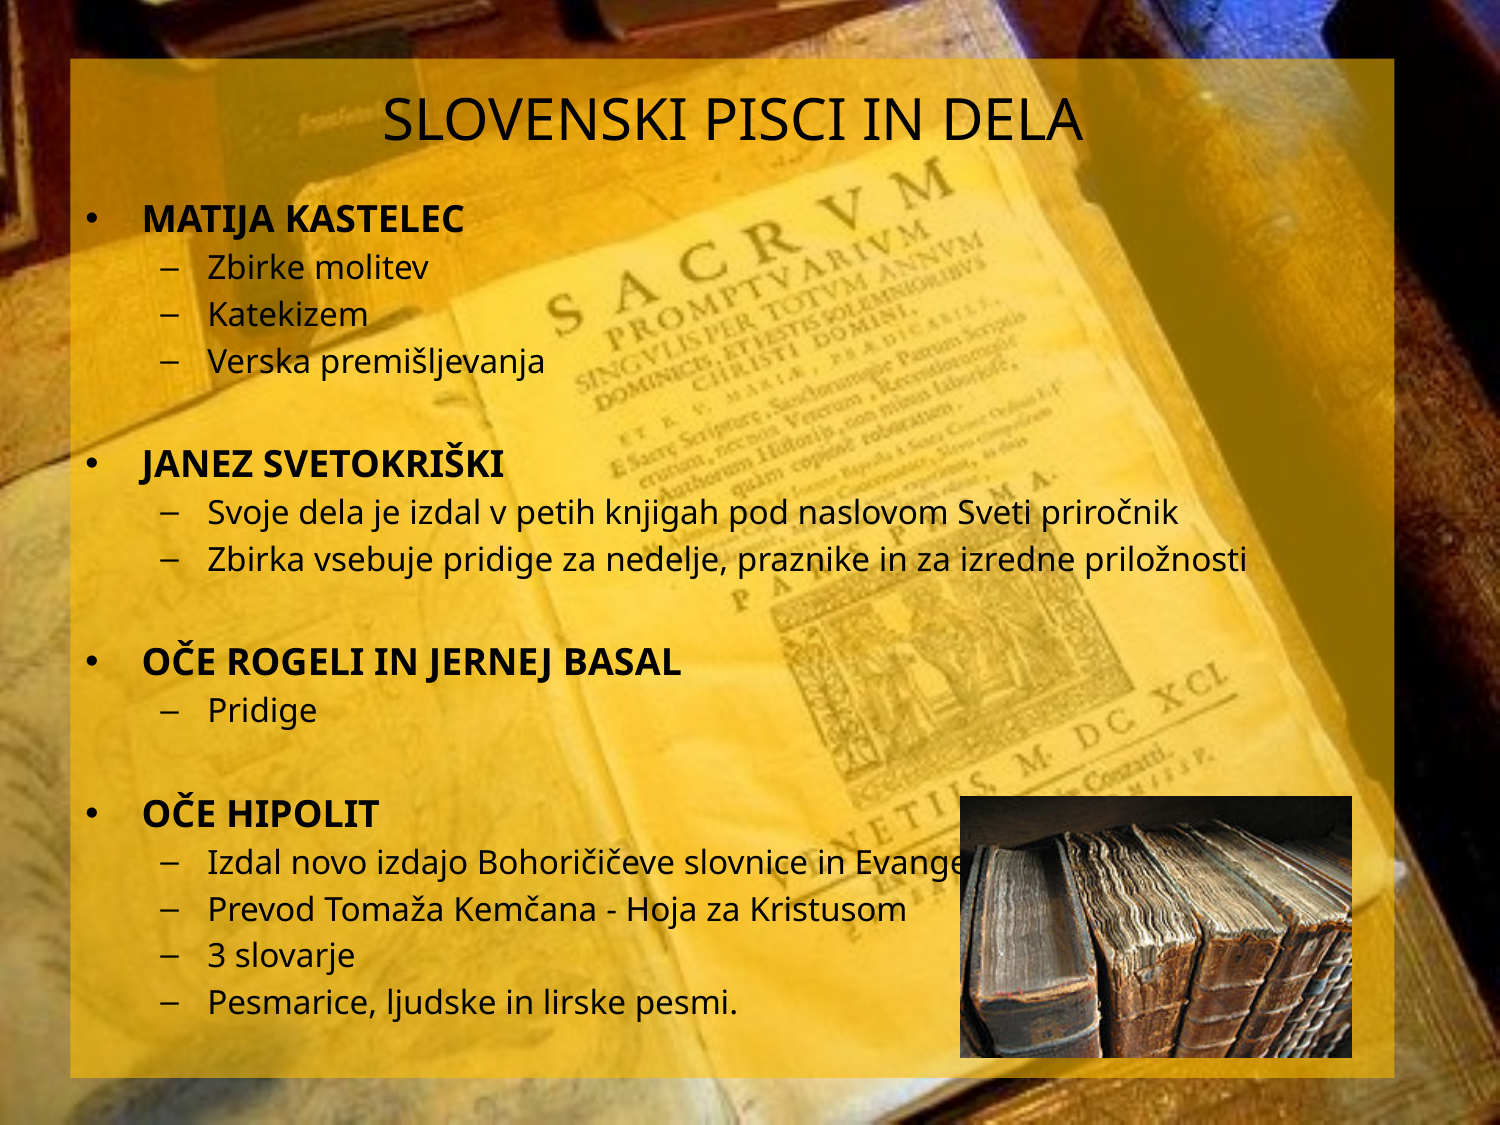

# SLOVENSKI PISCI IN DELA
MATIJA KASTELEC
Zbirke molitev
Katekizem
Verska premišljevanja
JANEZ SVETOKRIŠKI
Svoje dela je izdal v petih knjigah pod naslovom Sveti priročnik
Zbirka vsebuje pridige za nedelje, praznike in za izredne priložnosti
OČE ROGELI IN JERNEJ BASAL
Pridige
OČE HIPOLIT
Izdal novo izdajo Bohoričičeve slovnice in Evangelija
Prevod Tomaža Kemčana - Hoja za Kristusom
3 slovarje
Pesmarice, ljudske in lirske pesmi.